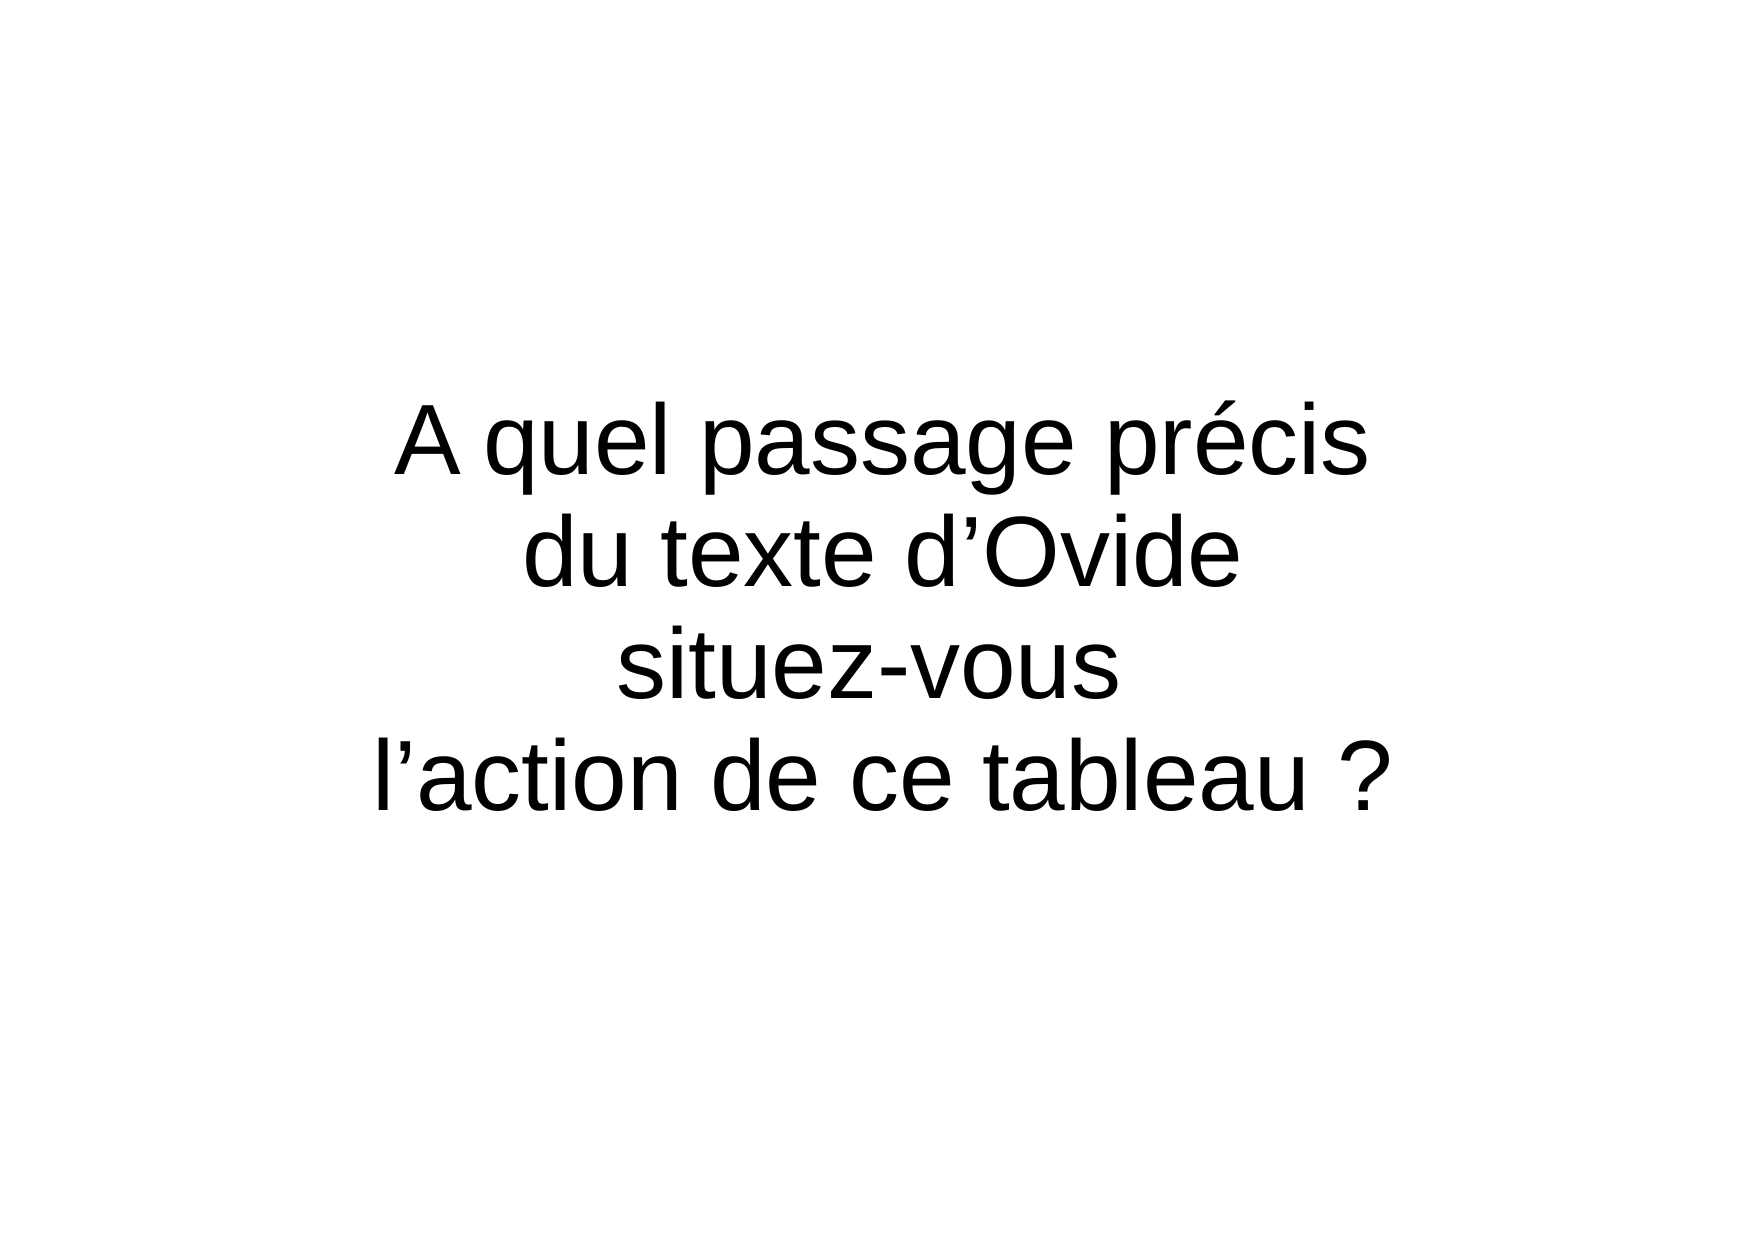

A quel passage précis
du texte d’Ovide
situez-vous
l’action de ce tableau ?